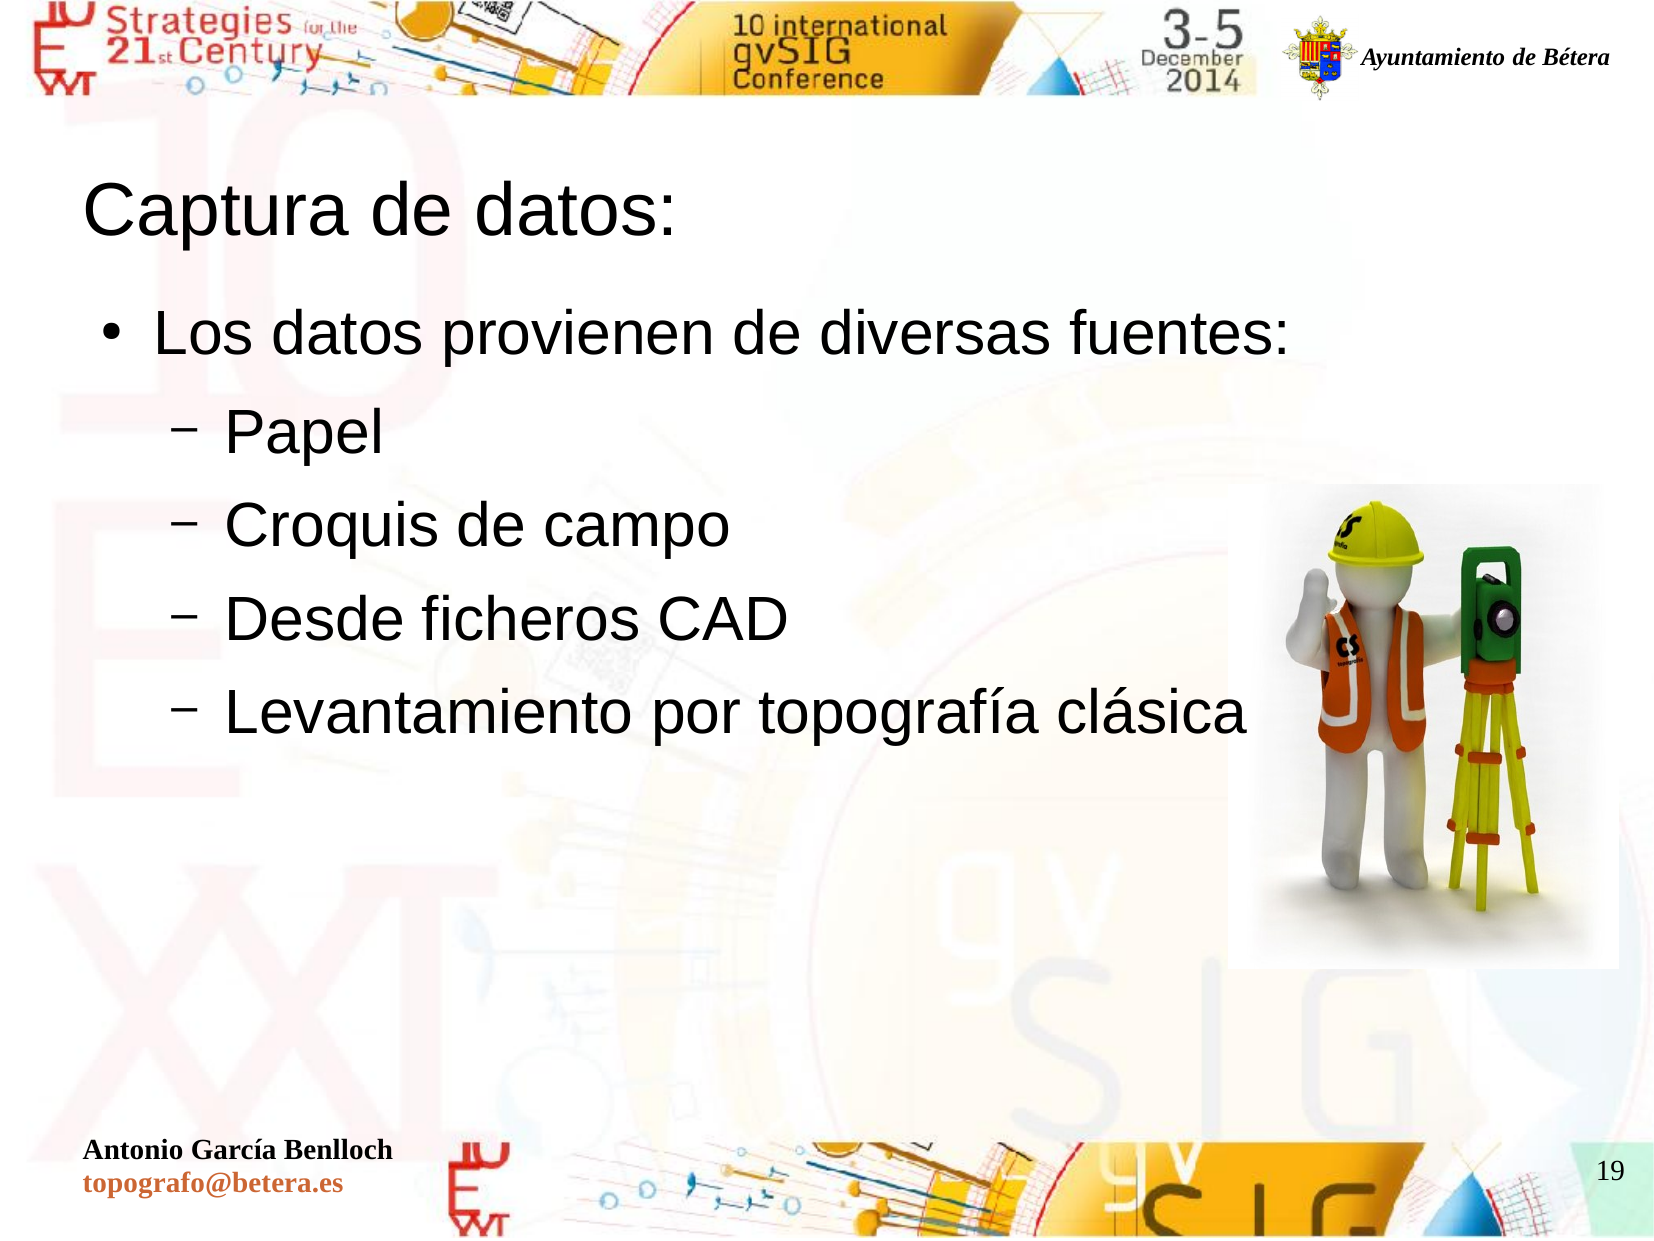

# Captura de datos:
Los datos provienen de diversas fuentes:
Papel
Croquis de campo
Desde ficheros CAD
Levantamiento por topografía clásica
19